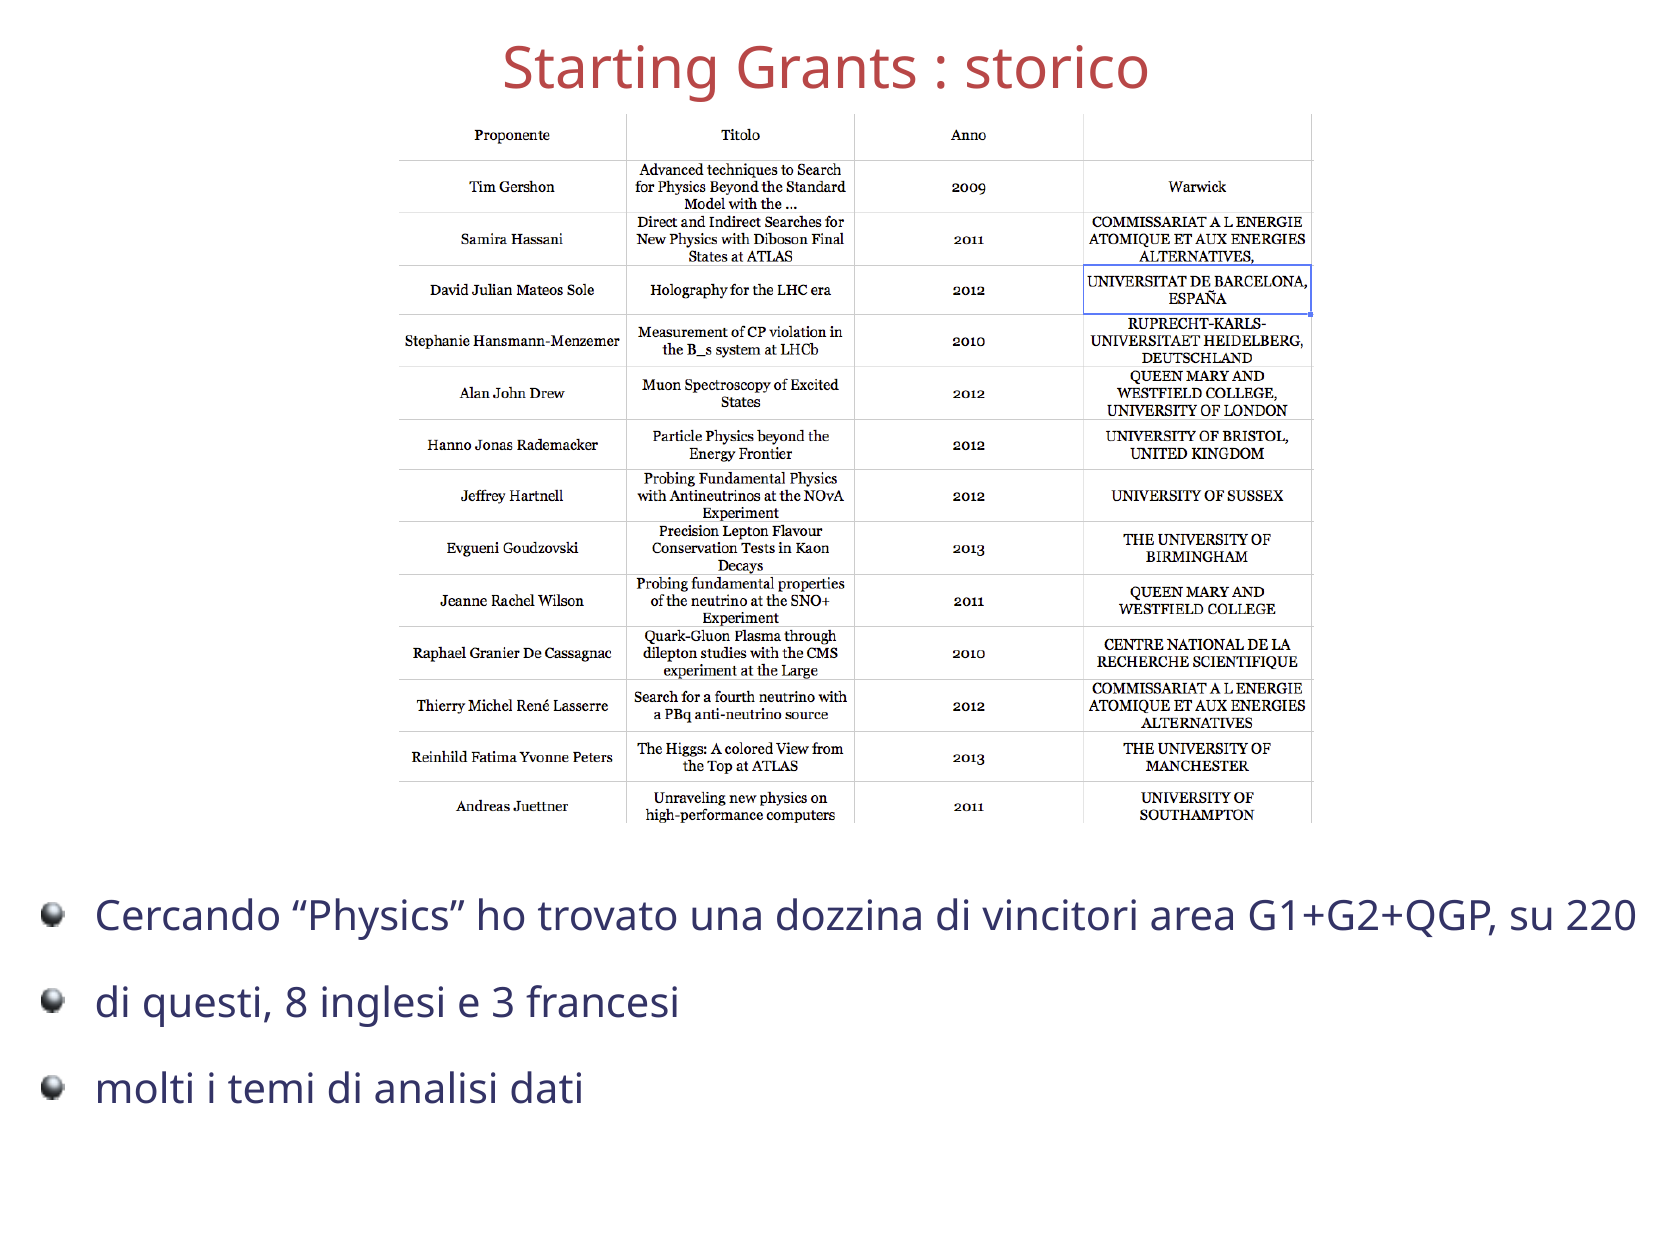

# Starting Grants : storico
Cercando “Physics” ho trovato una dozzina di vincitori area G1+G2+QGP, su 220
di questi, 8 inglesi e 3 francesi
molti i temi di analisi dati